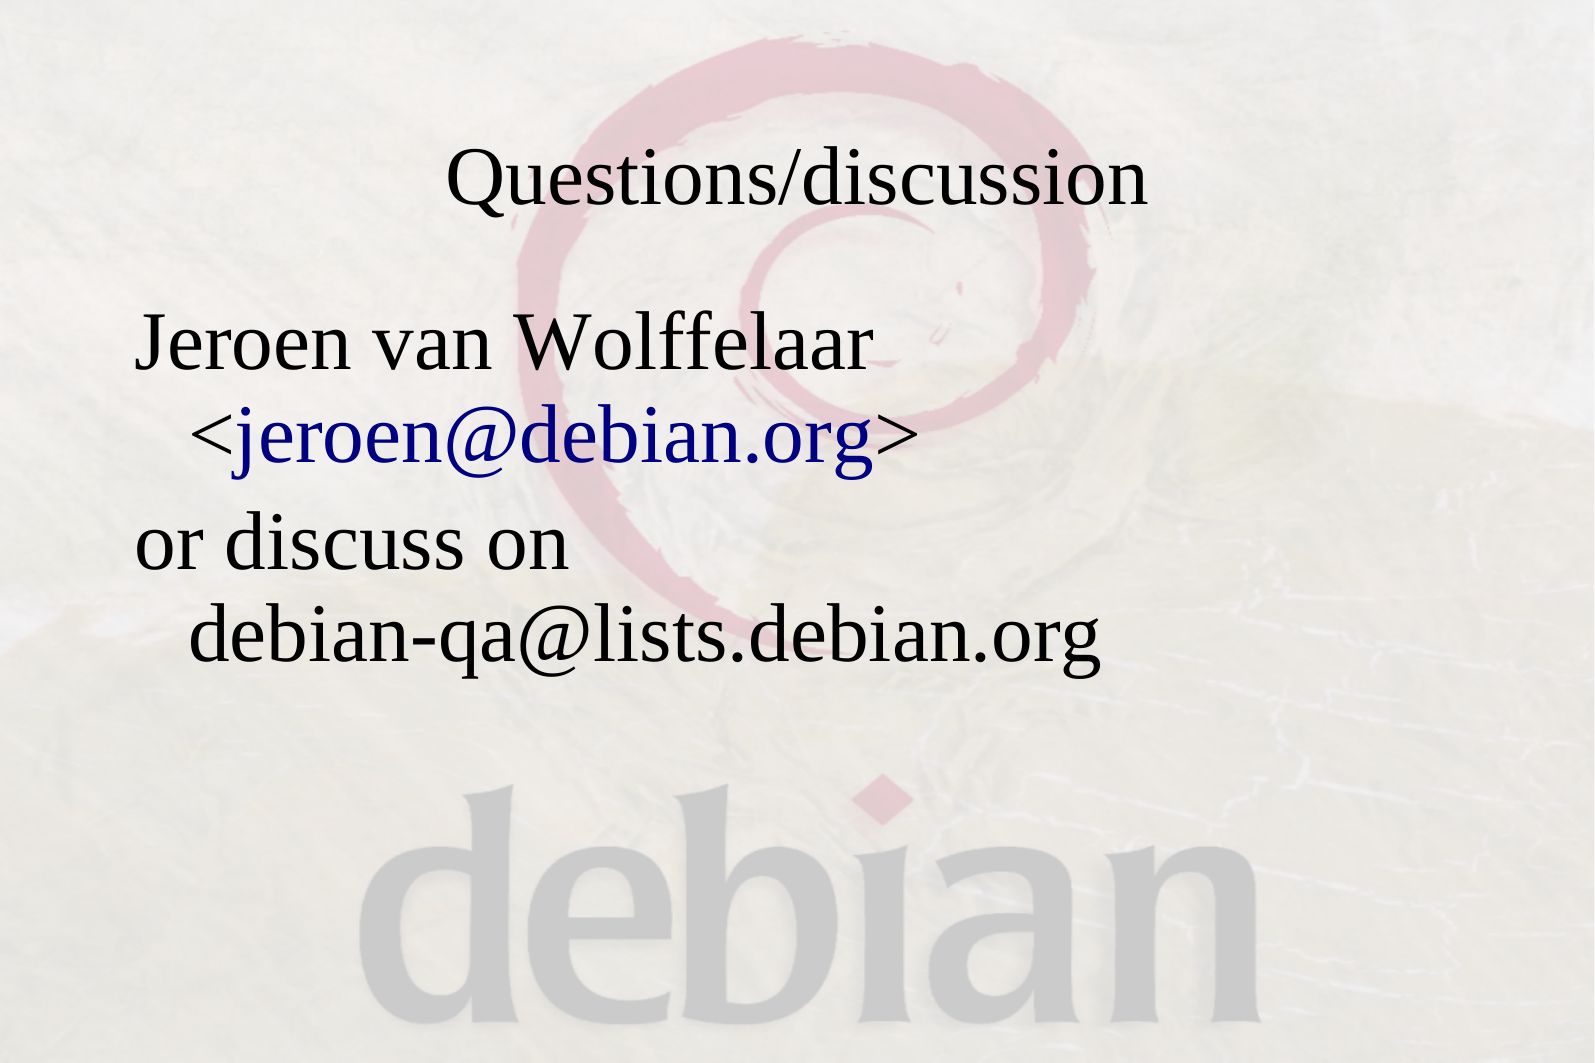

# Questions/discussion
Jeroen van Wolffelaar
<jeroen@debian.org>
or discuss on
debian-qa@lists.debian.org